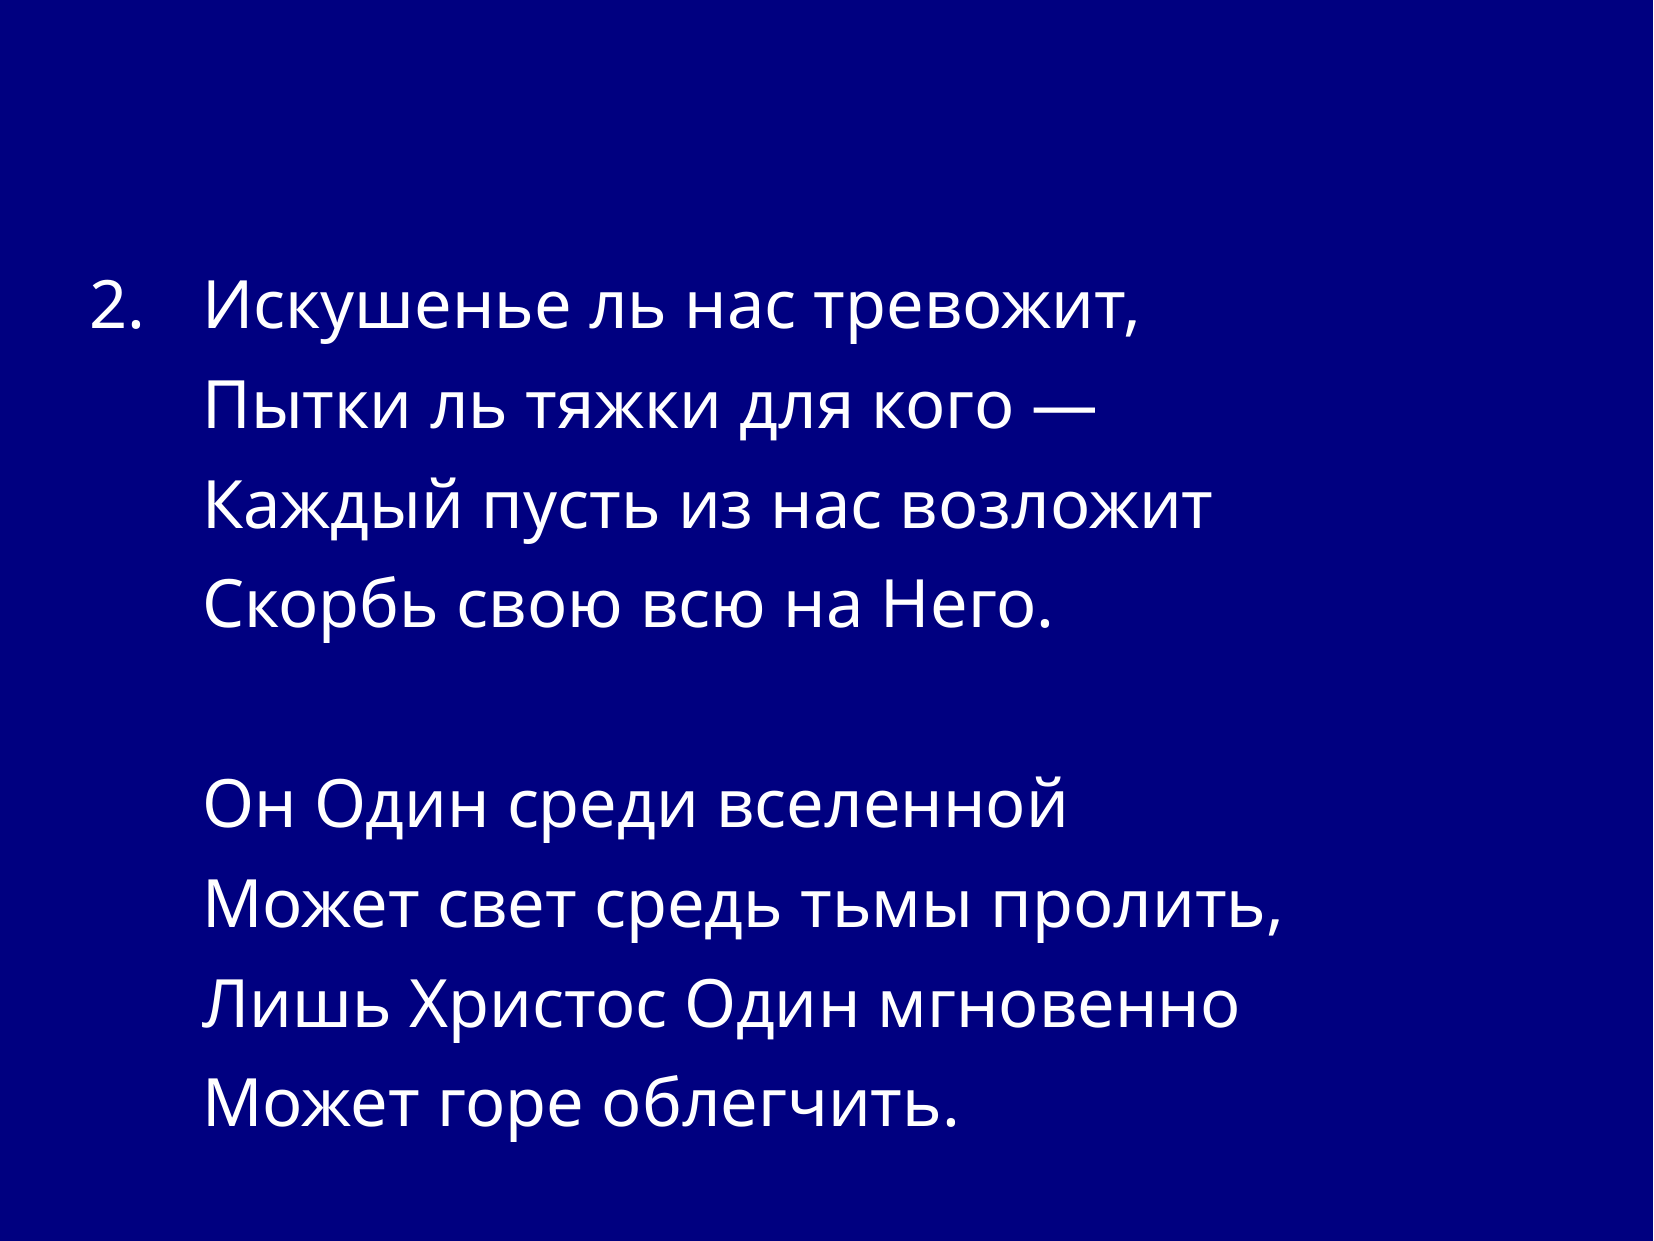

2.	Искушенье ль нас тревожит,
	Пытки ль тяжки для кого —
	Каждый пусть из нас возложит
	Скорбь свою всю на Него.
	Он Один среди вселенной
	Может свет средь тьмы пролить,
	Лишь Христос Один мгновенно
	Может горе облегчить.